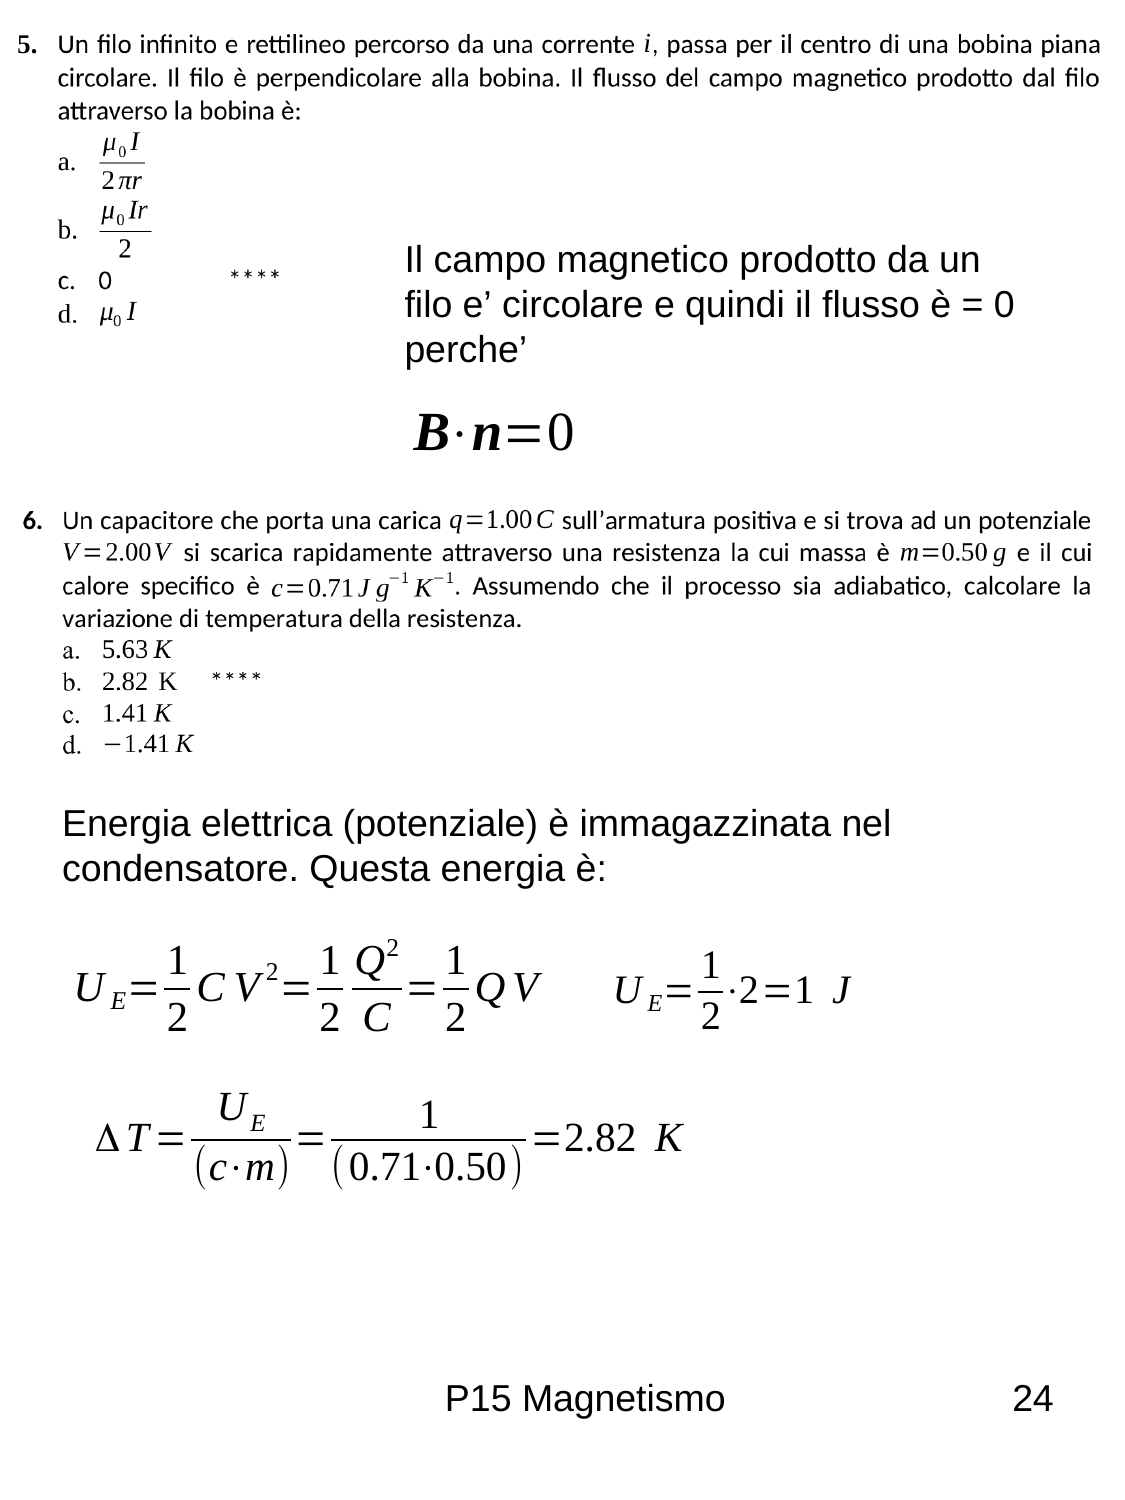

Il campo magnetico prodotto da un filo e’ circolare e quindi il flusso è = 0 perche’
Energia elettrica (potenziale) è immagazzinata nel condensatore. Questa energia è:
P15 Magnetismo
24